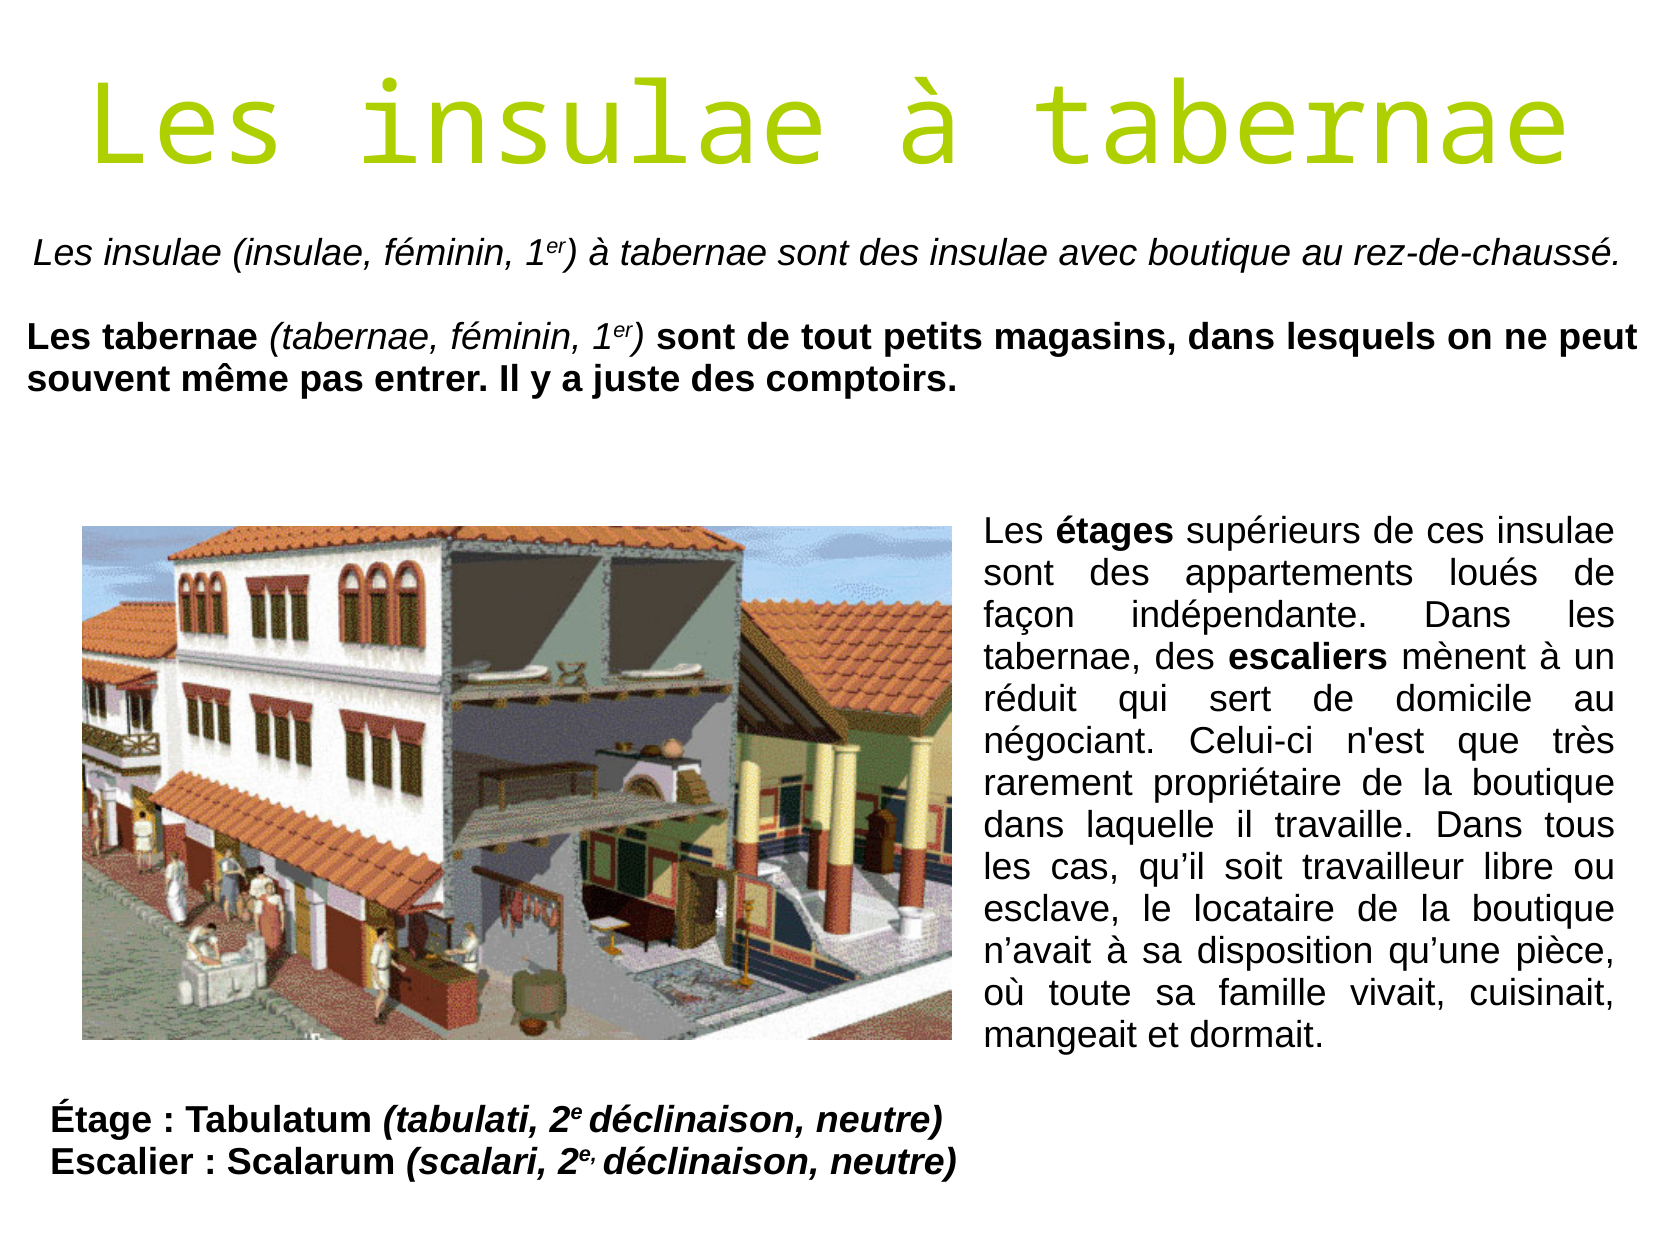

Les insulae à tabernae
Les insulae (insulae, féminin, 1er) à tabernae sont des insulae avec boutique au rez-de-chaussé.
Les tabernae (tabernae, féminin, 1er) sont de tout petits magasins, dans lesquels on ne peut souvent même pas entrer. Il y a juste des comptoirs.
Les étages supérieurs de ces insulae sont des appartements loués de façon indépendante. Dans les tabernae, des escaliers mènent à un réduit qui sert de domicile au négociant. Celui-ci n'est que très rarement propriétaire de la boutique dans laquelle il travaille. Dans tous les cas, qu’il soit travailleur libre ou esclave, le locataire de la boutique n’avait à sa disposition qu’une pièce, où toute sa famille vivait, cuisinait, mangeait et dormait.
Étage : Tabulatum (tabulati, 2e déclinaison, neutre)
Escalier : Scalarum (scalari, 2e, déclinaison, neutre)